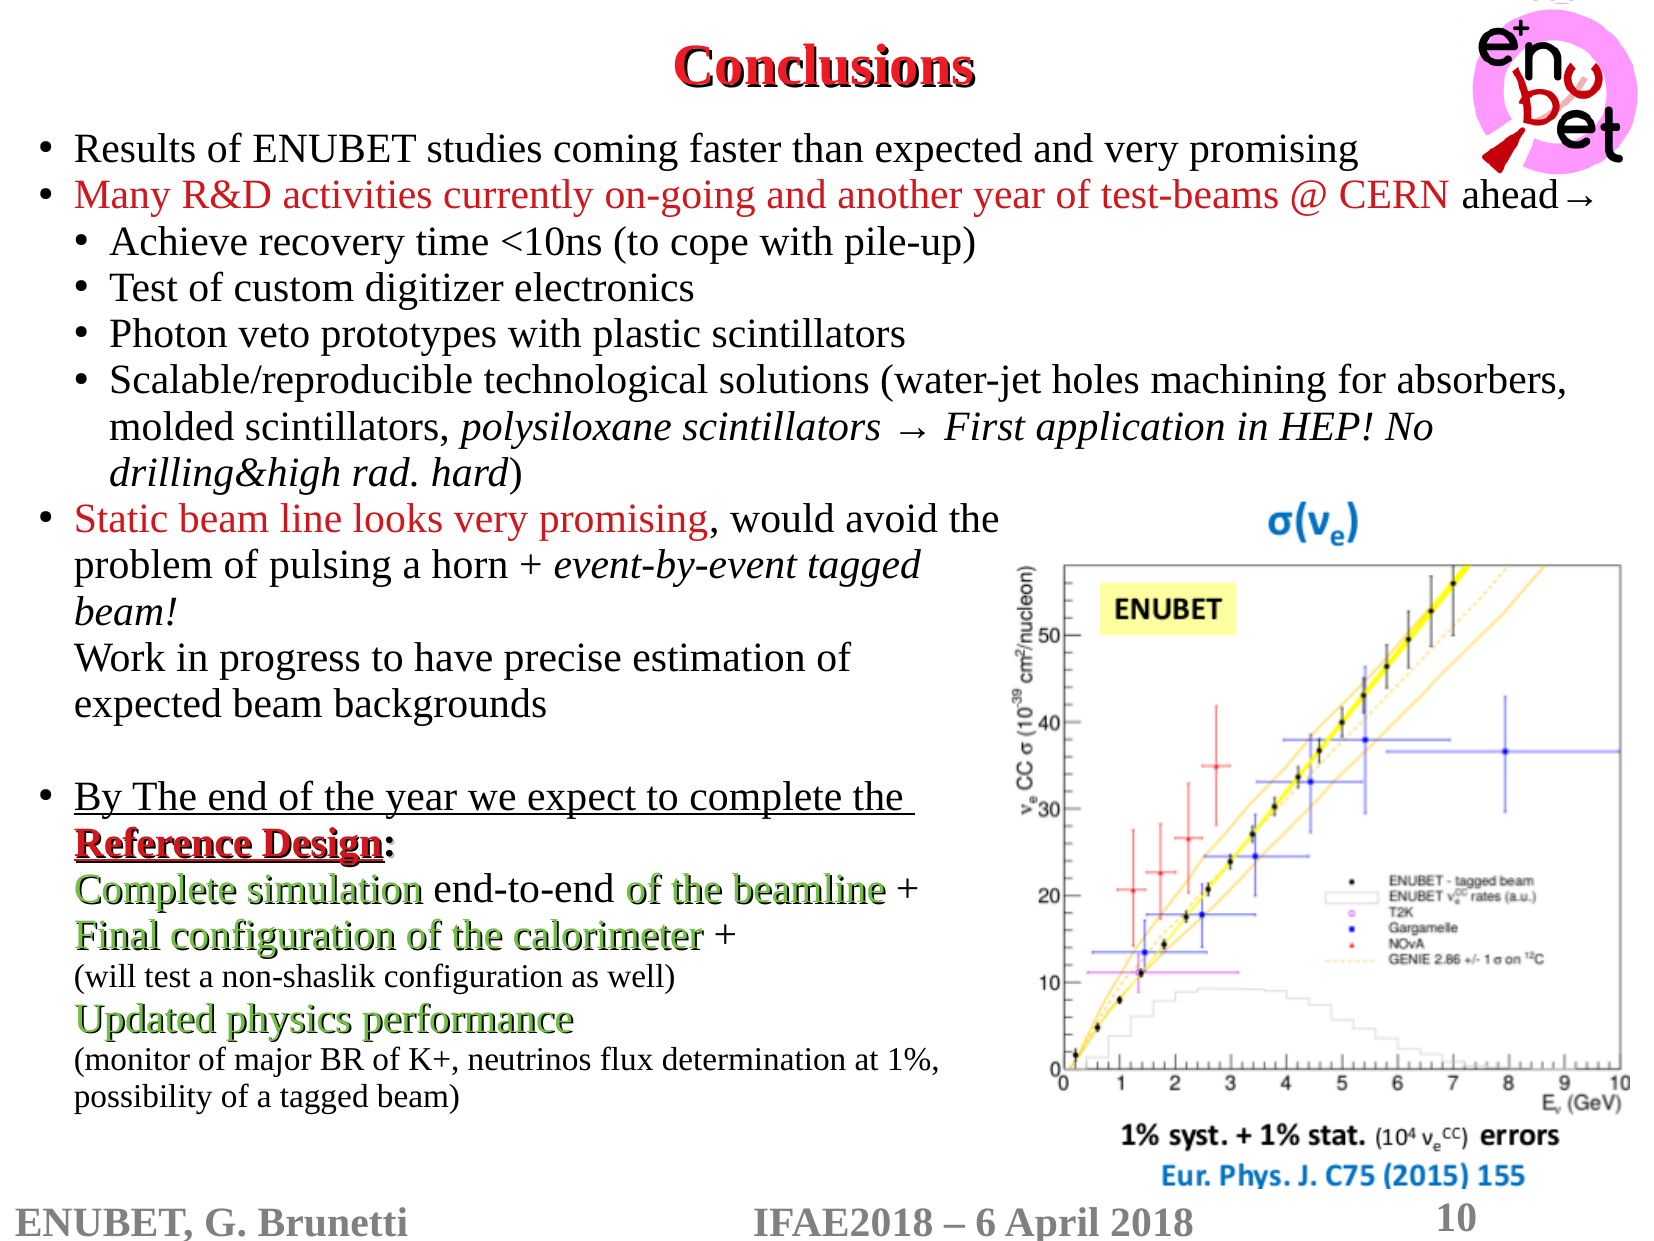

# Conclusions
Results of ENUBET studies coming faster than expected and very promising
Many R&D activities currently on-going and another year of test-beams @ CERN ahead→
Achieve recovery time <10ns (to cope with pile-up)
Test of custom digitizer electronics
Photon veto prototypes with plastic scintillators
Scalable/reproducible technological solutions (water-jet holes machining for absorbers, molded scintillators, polysiloxane scintillators → First application in HEP! No drilling&high rad. hard)
Static beam line looks very promising, would avoid the
problem of pulsing a horn + event-by-event tagged
beam!
Work in progress to have precise estimation of
expected beam backgrounds
By The end of the year we expect to complete the
Reference Design:
Complete simulation end-to-end of the beamline +
Final configuration of the calorimeter +
(will test a non-shaslik configuration as well)
Updated physics performance
(monitor of major BR of K+, neutrinos flux determination at 1%,
possibility of a tagged beam)